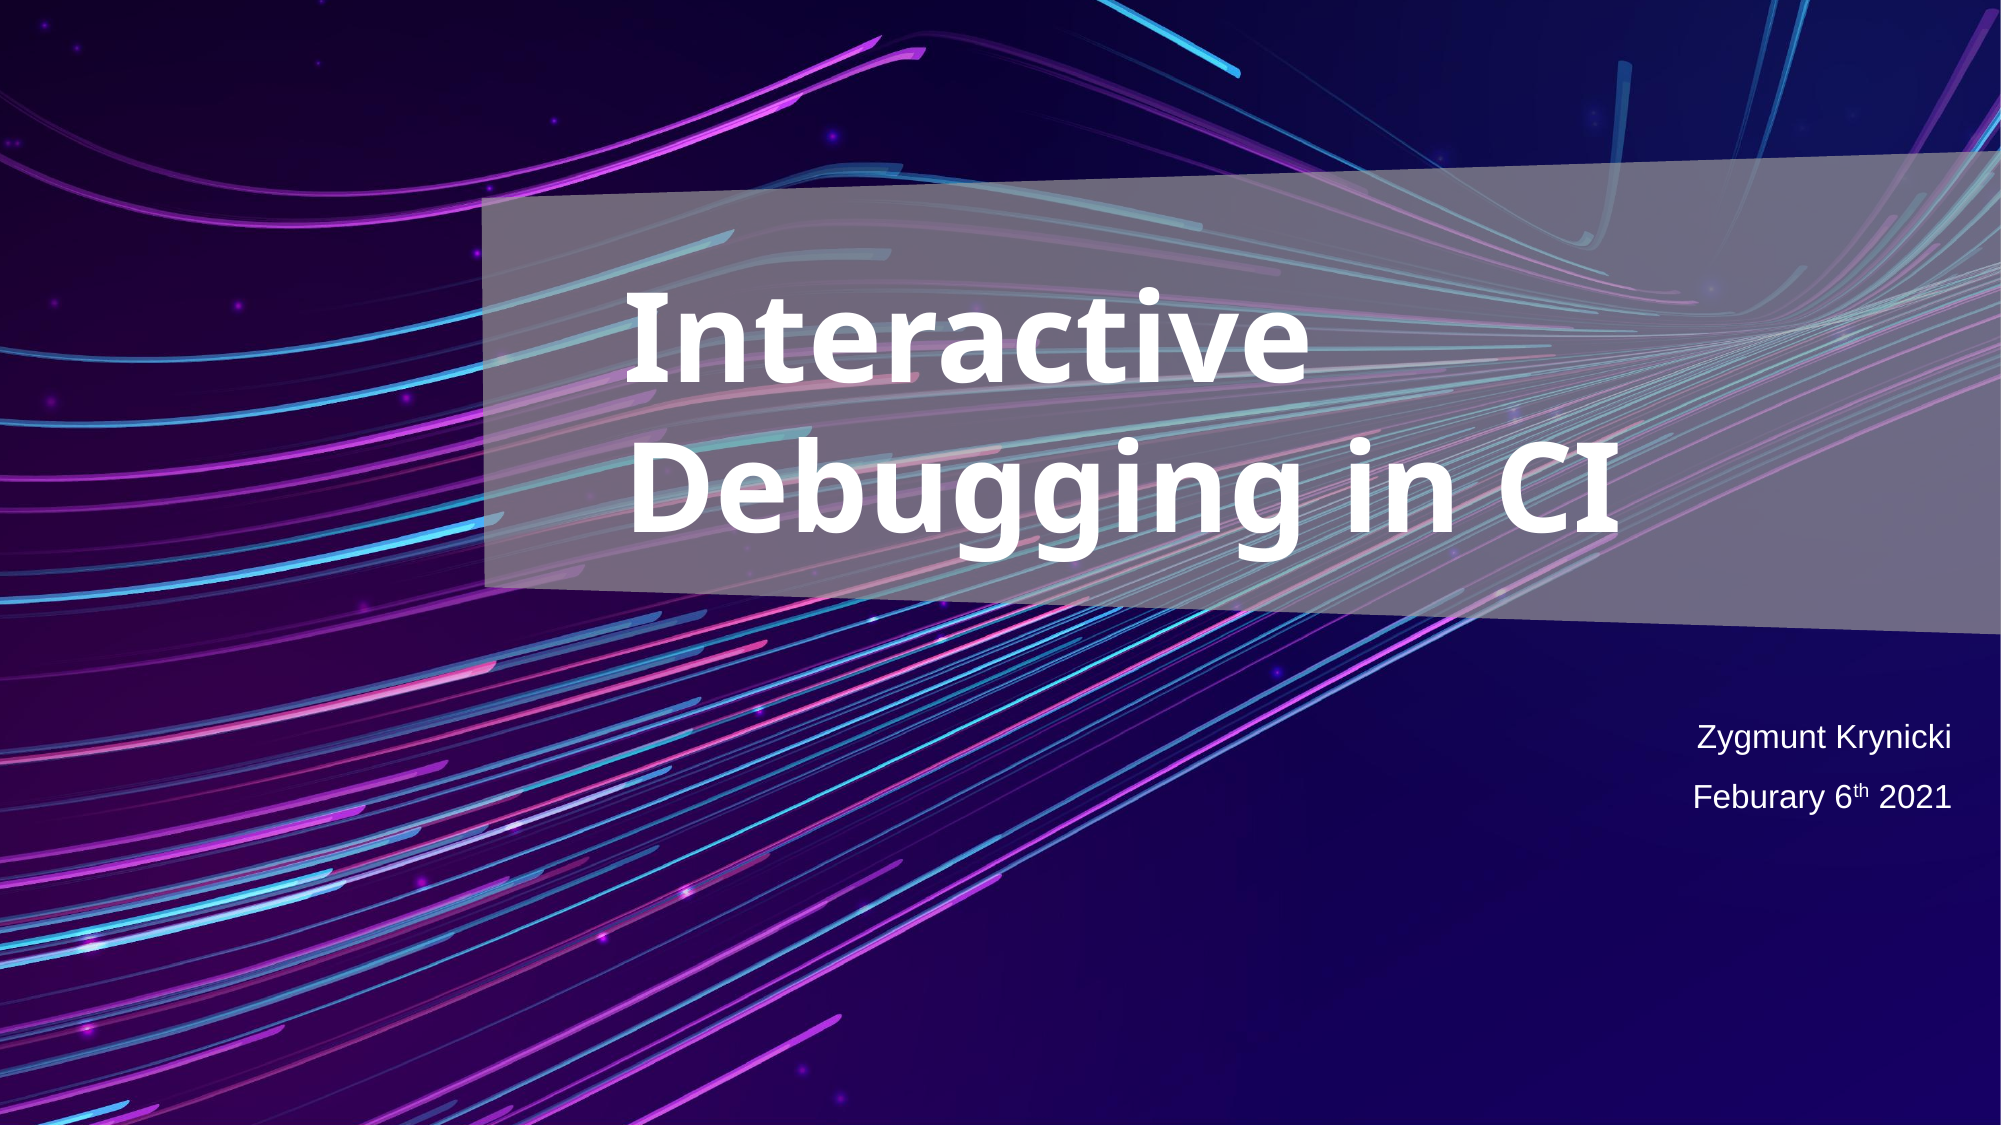

Interactive
Debugging in CI
Zygmunt Krynicki
Feburary 6th 2021